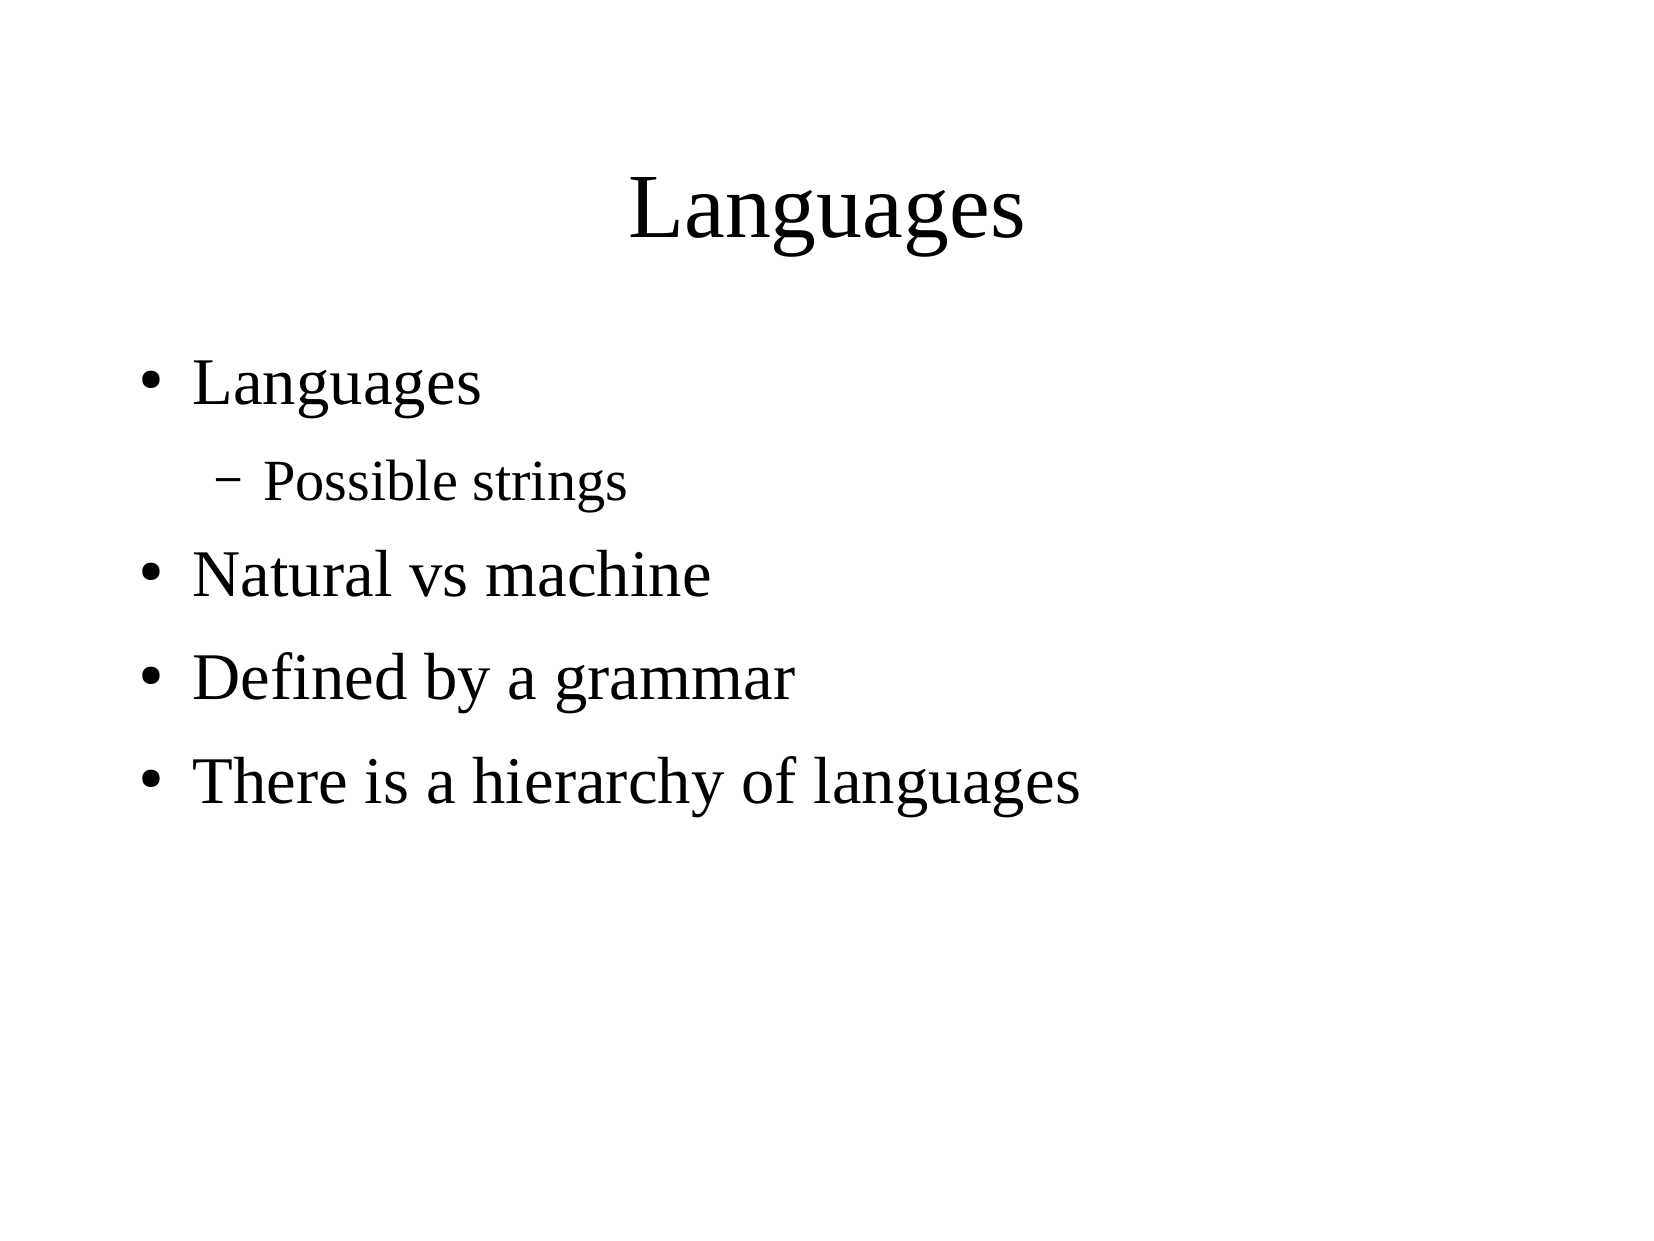

# Languages
Languages
Possible strings
Natural vs machine
Defined by a grammar
There is a hierarchy of languages